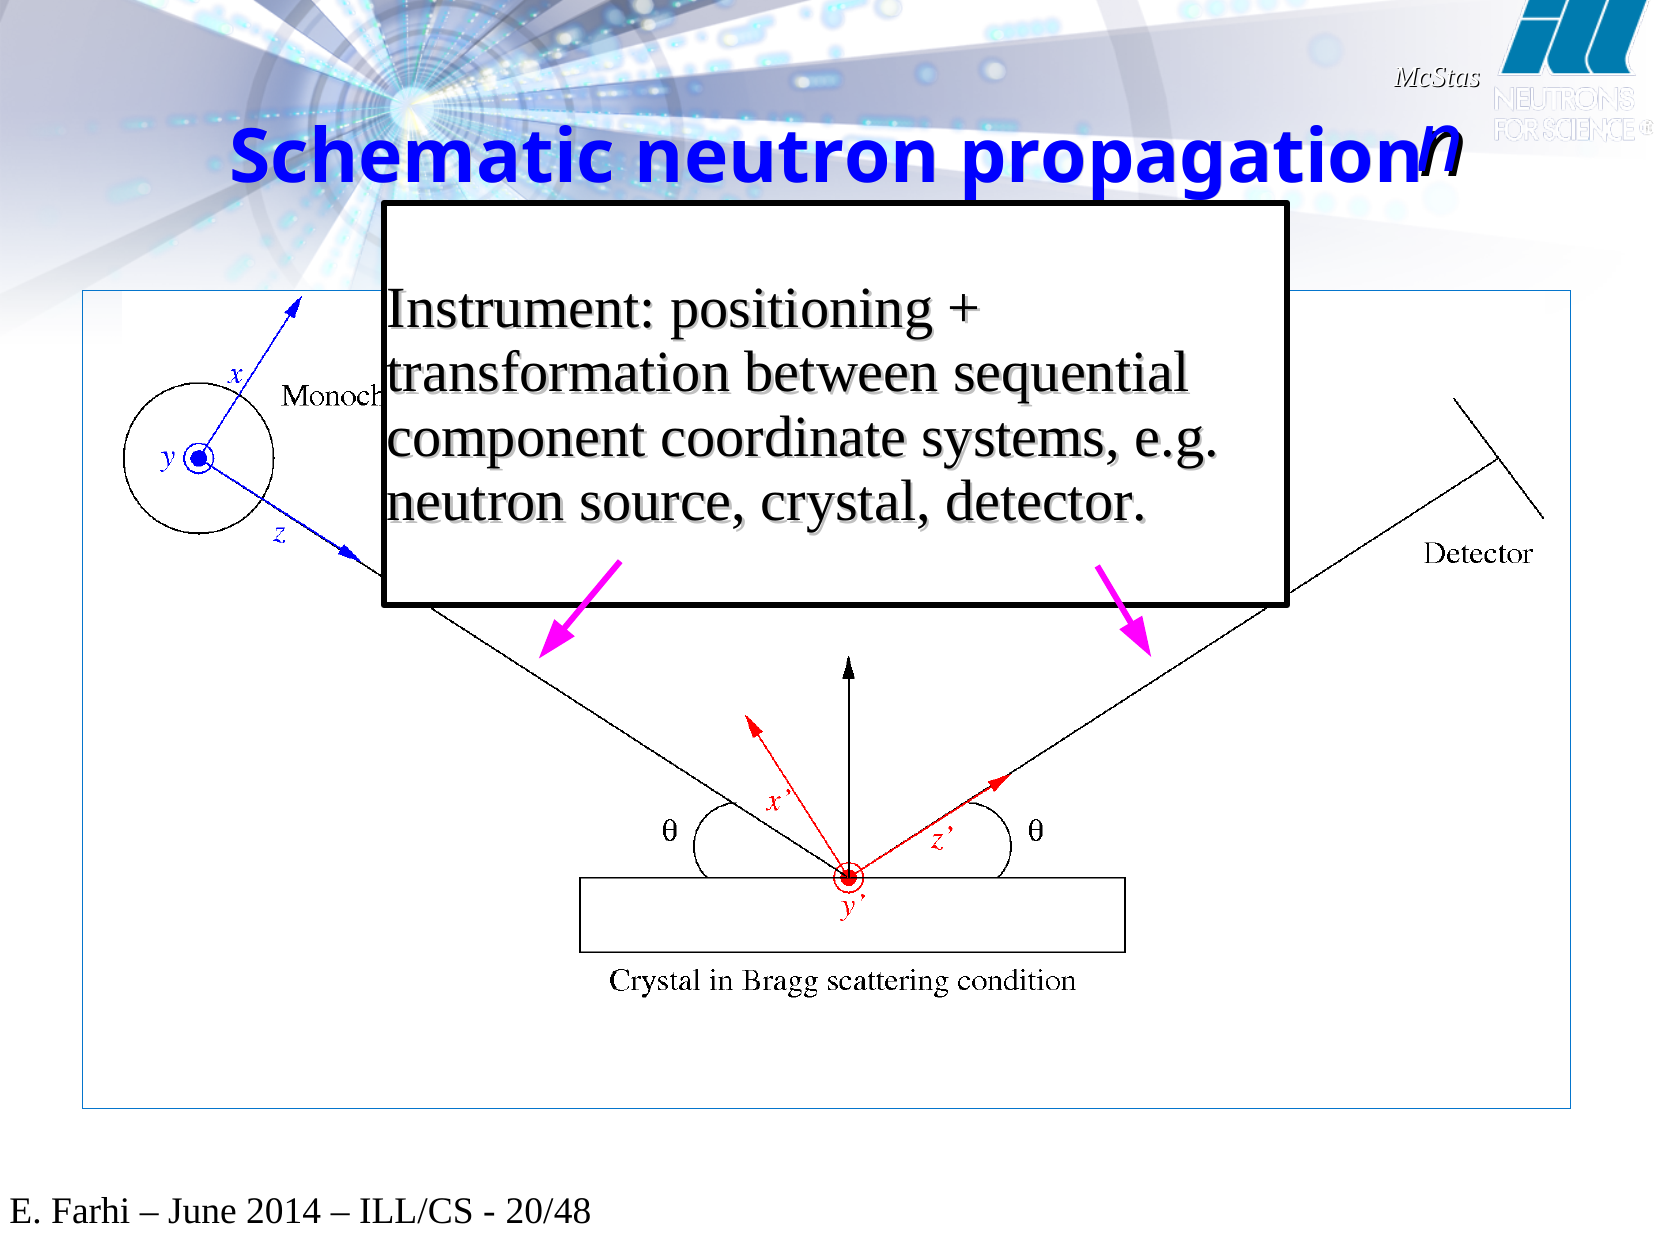

Schematic neutron propagation
McStas
n
Instrument: positioning + transformation between sequential component coordinate systems, e.g. neutron source, crystal, detector.
#